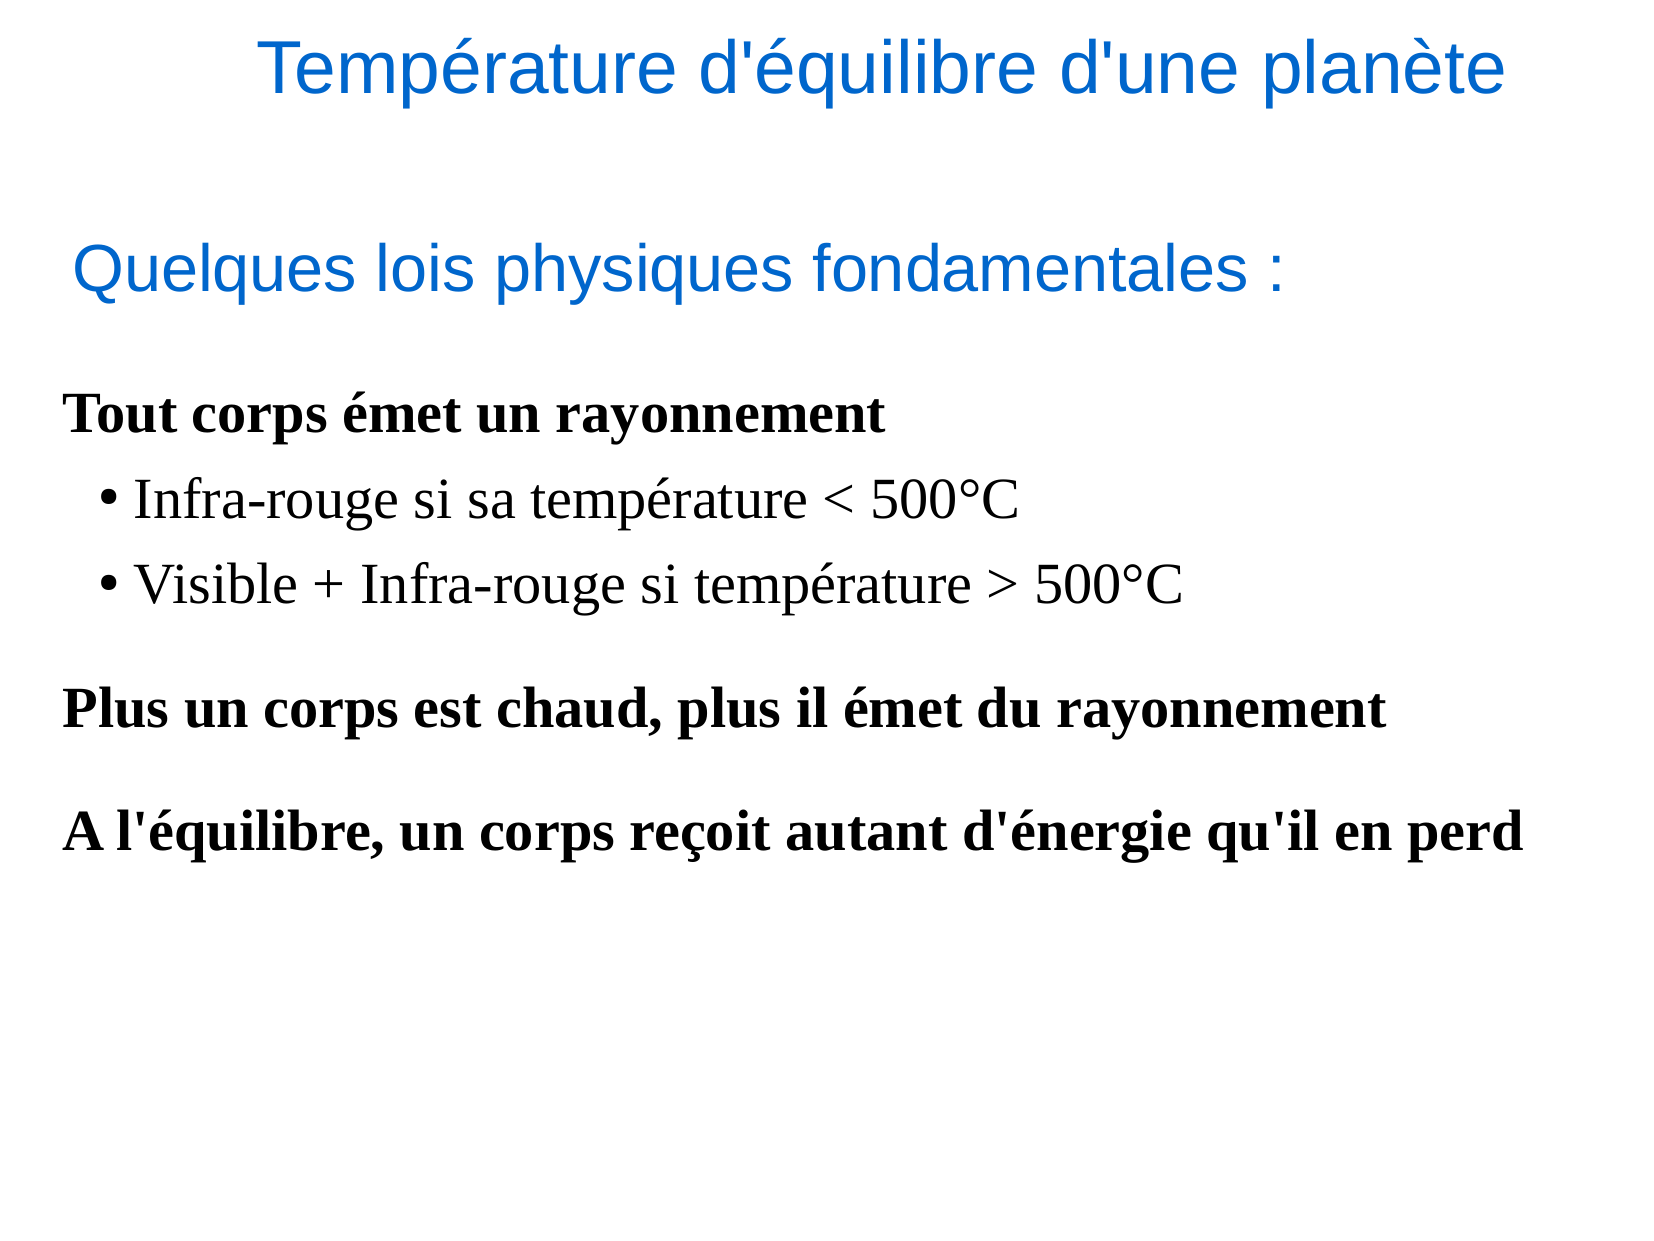

Température d'équilibre d'une planète
Quelques lois physiques fondamentales :
Tout corps émet un rayonnement
Infra-rouge si sa température < 500°C
Visible + Infra-rouge si température > 500°C
Plus un corps est chaud, plus il émet du rayonnement
A l'équilibre, un corps reçoit autant d'énergie qu'il en perd